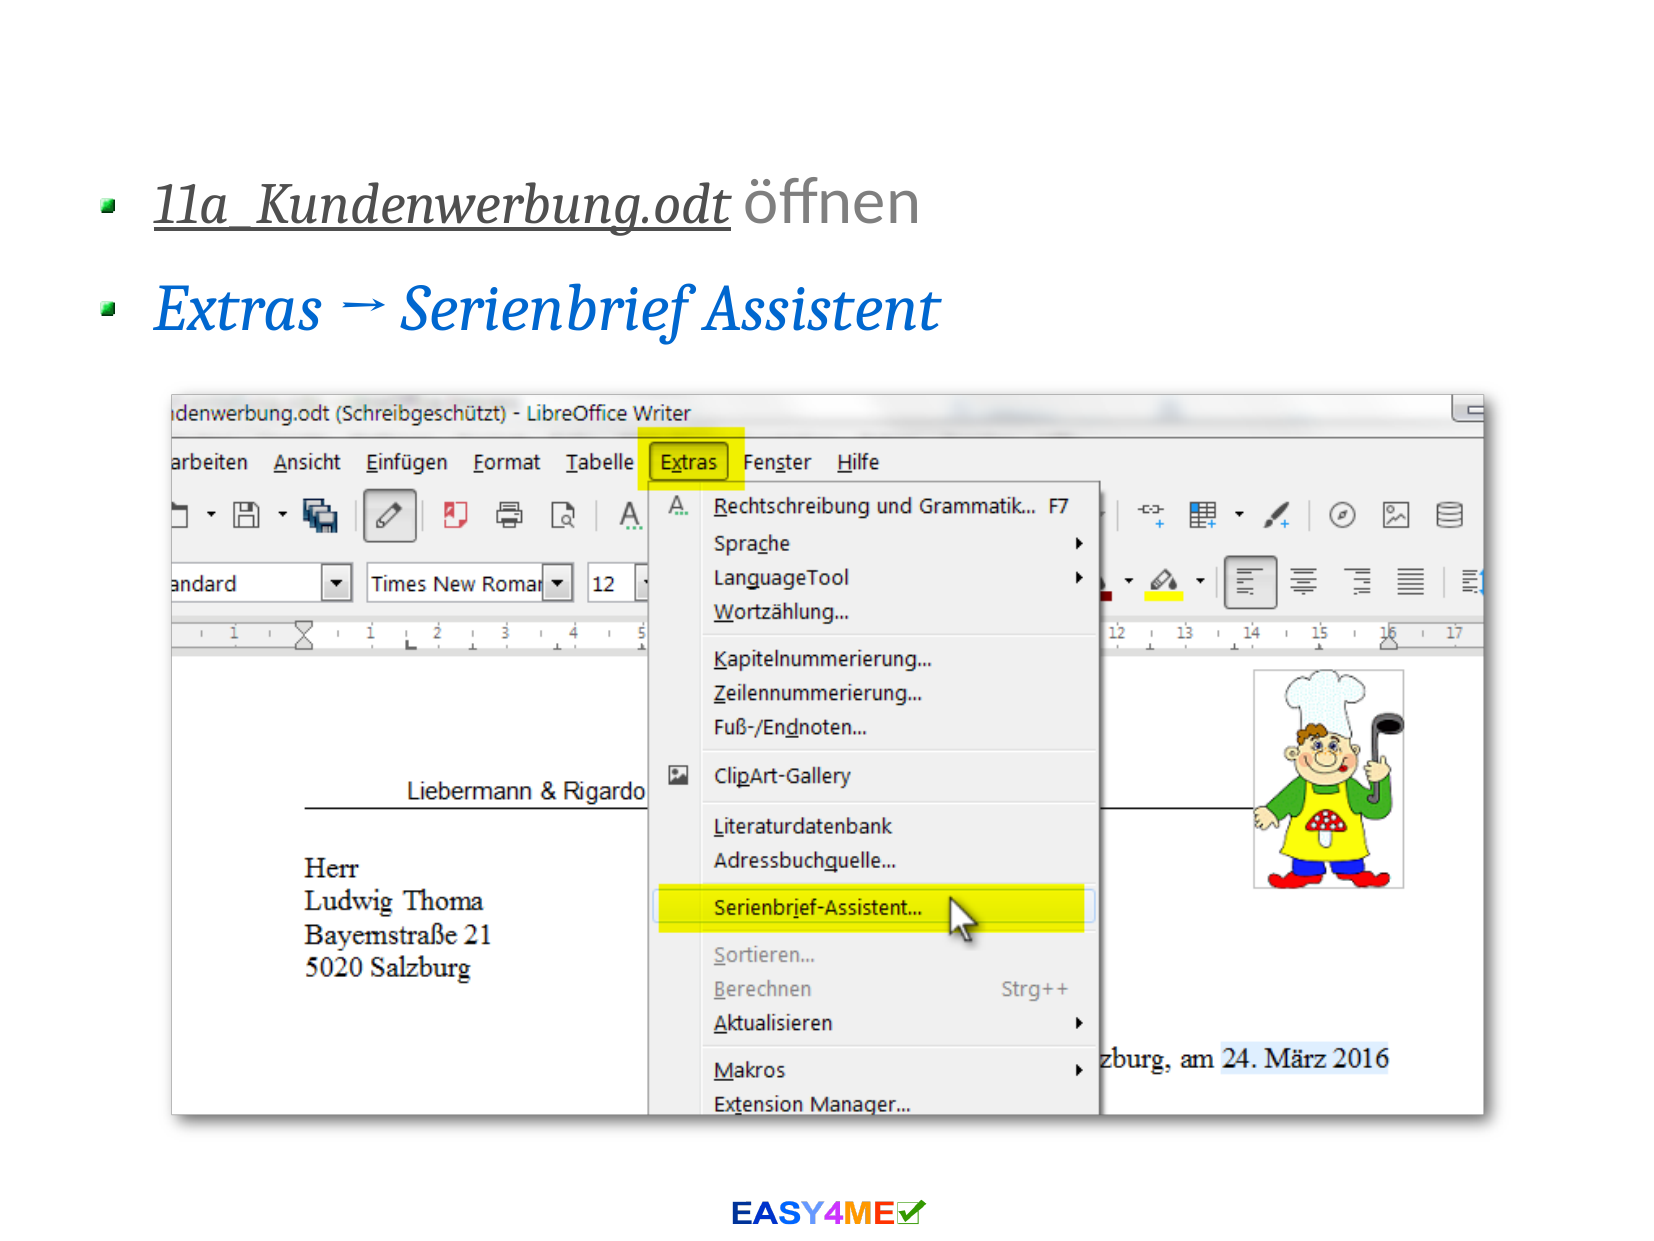

#
11a_Kundenwerbung.odt öffnen
Extras → Serienbrief Assistent